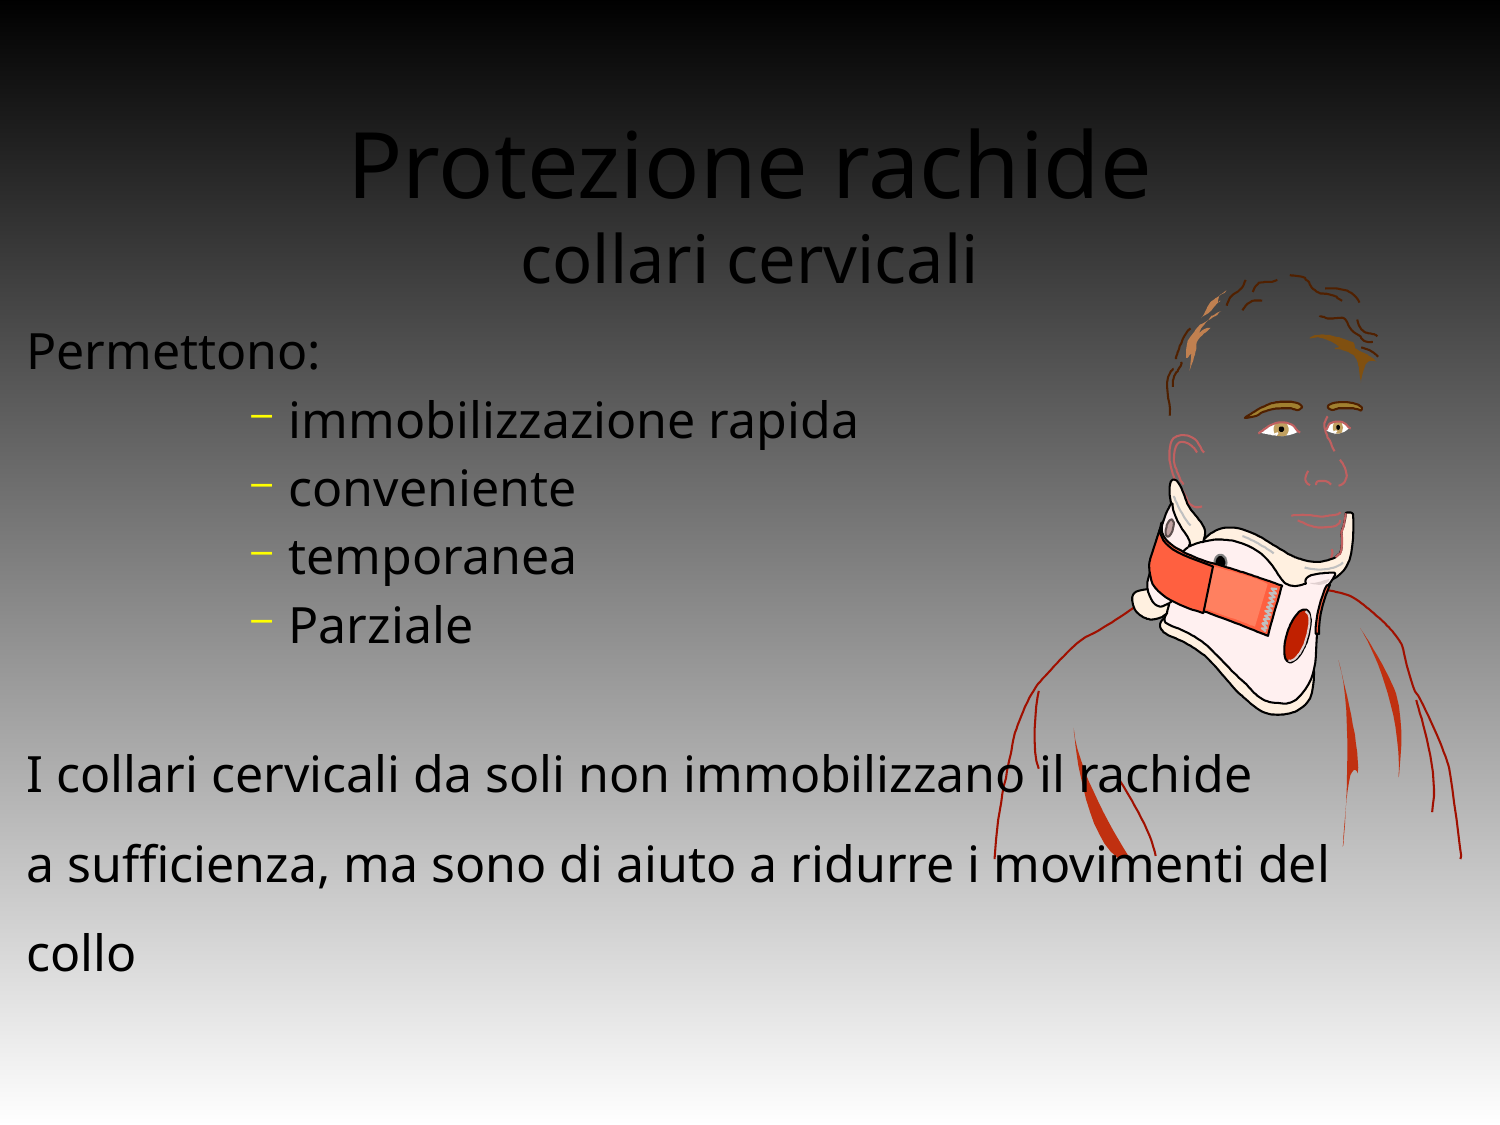

# Protezione rachide collari cervicali
Permettono:
immobilizzazione rapida
conveniente
temporanea
Parziale
I collari cervicali da soli non immobilizzano il rachide
a sufficienza, ma sono di aiuto a ridurre i movimenti del
collo